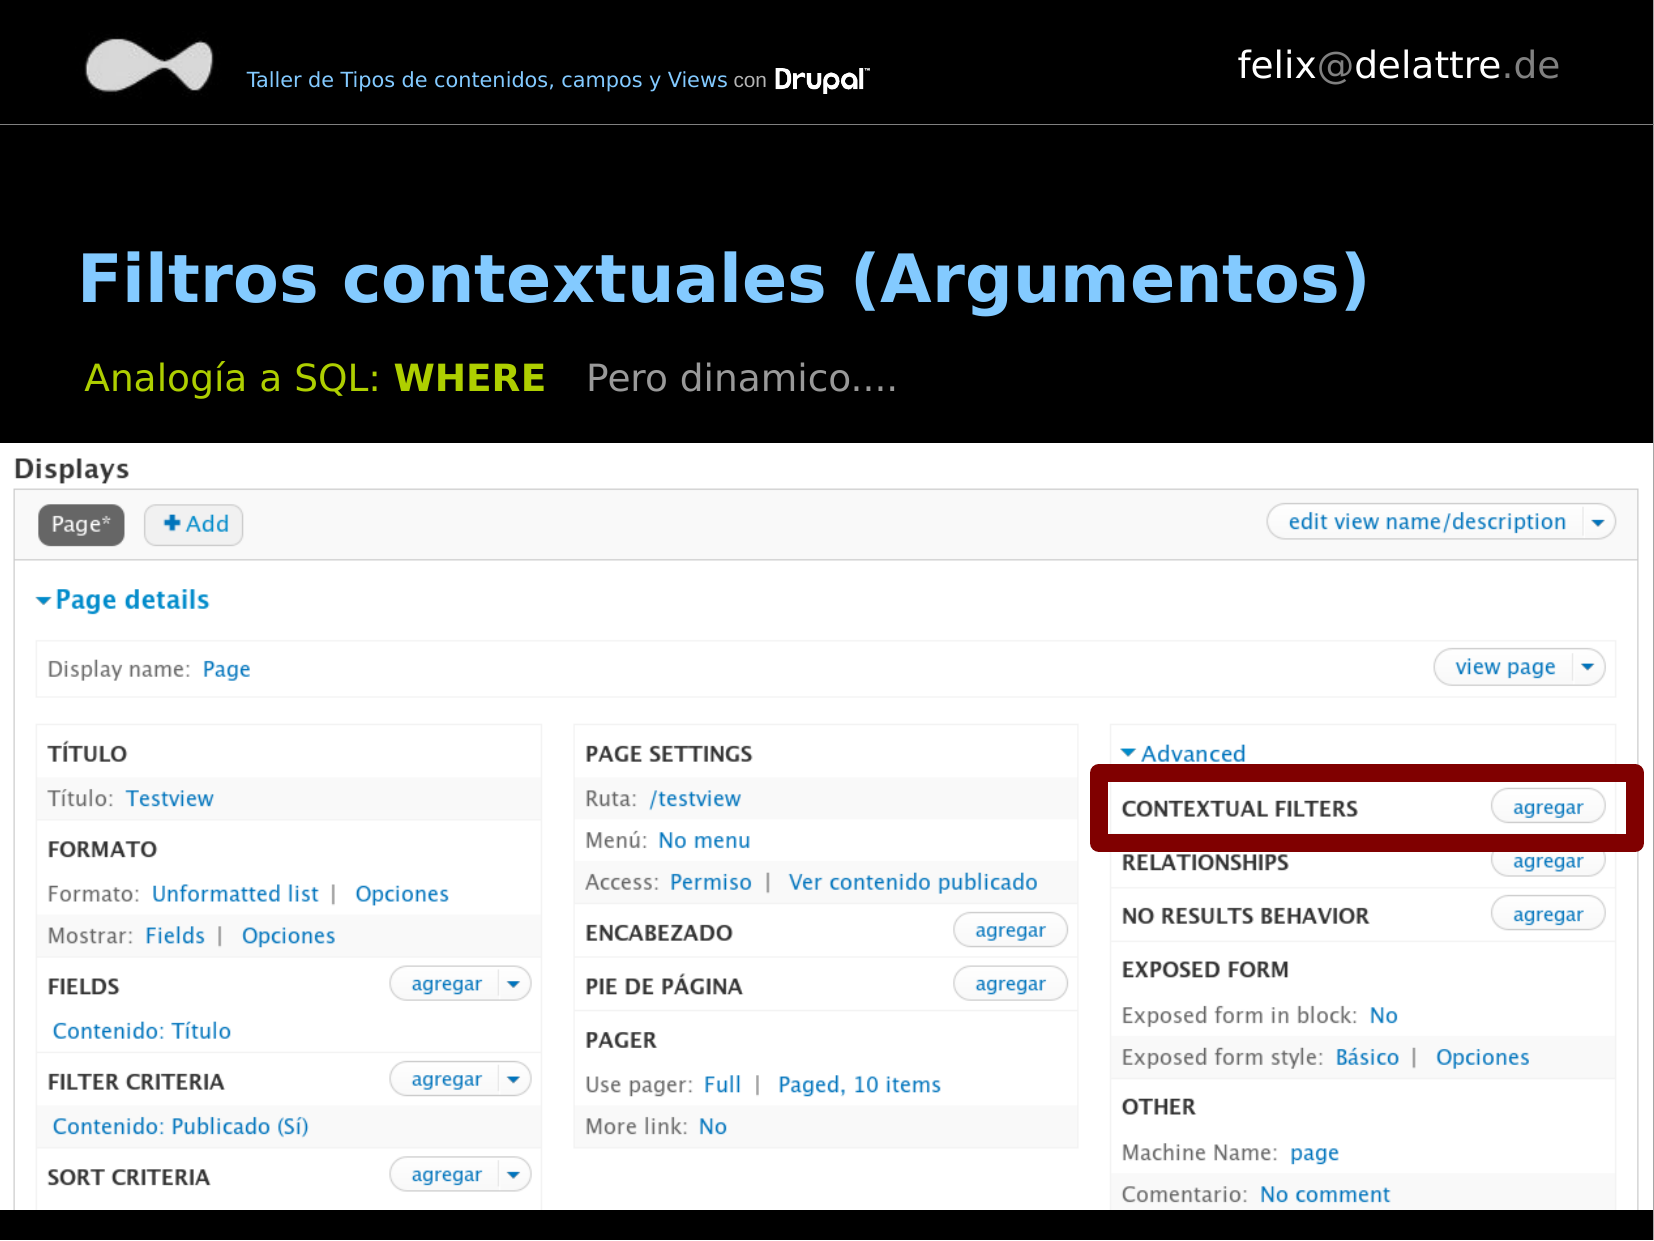

Filtros contextuales (Argumentos)
Analogía a SQL: WHERE
Pero dinamico....